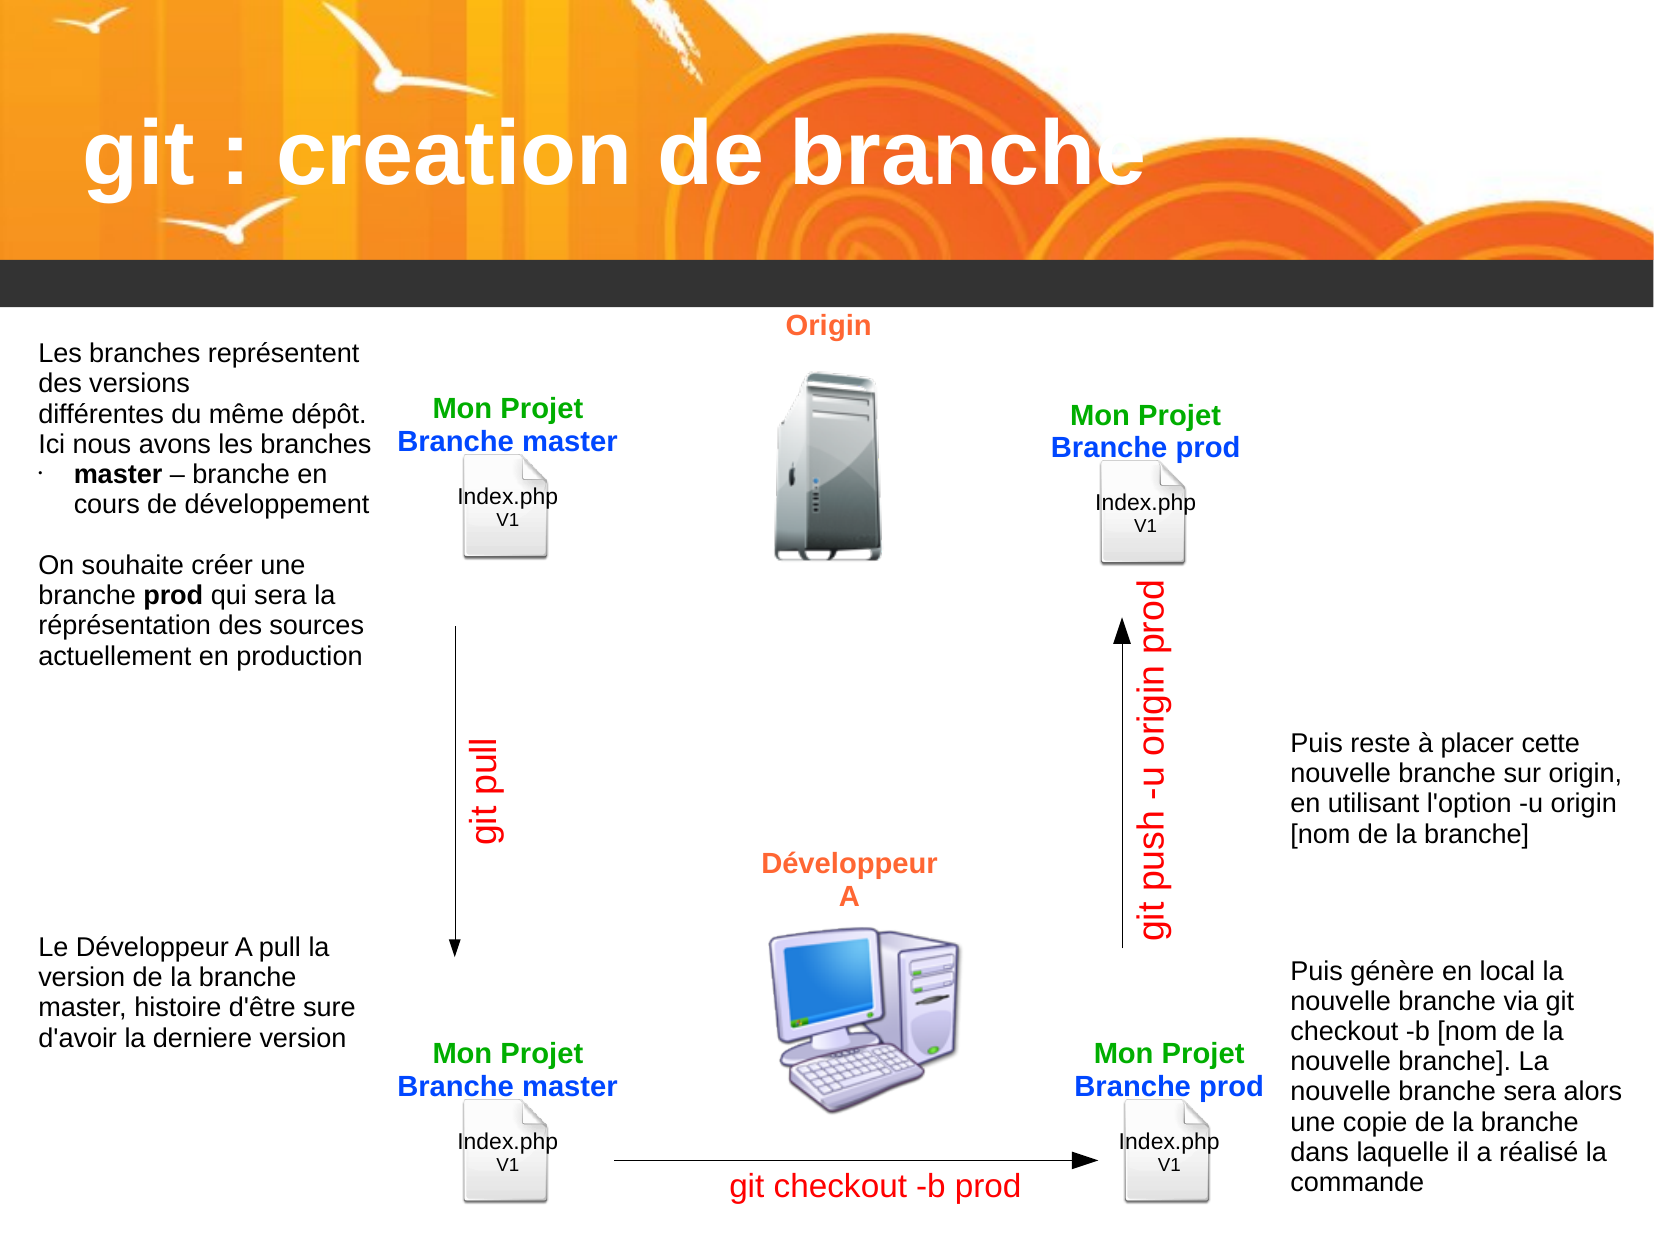

# git : creation de branche
Origin
Les branches représentent des versions
différentes du même dépôt. Ici nous avons les branches
master – branche en cours de développement
On souhaite créer une branche prod qui sera la réprésentation des sources actuellement en production
Mon Projet
Branche master
Index.php
V1
Mon Projet
Branche prod
Index.php
V1
git push -u origin prod
git pull
Puis reste à placer cette nouvelle branche sur origin, en utilisant l'option -u origin [nom de la branche]
Développeur
A
Le Développeur A pull la version de la branche master, histoire d'être sure d'avoir la derniere version
Puis génère en local la nouvelle branche via git checkout -b [nom de la nouvelle branche]. La nouvelle branche sera alors une copie de la branche dans laquelle il a réalisé la commande
Mon Projet
Branche master
Index.php
V1
Mon Projet
Branche prod
Index.php
V1
git checkout -b prod